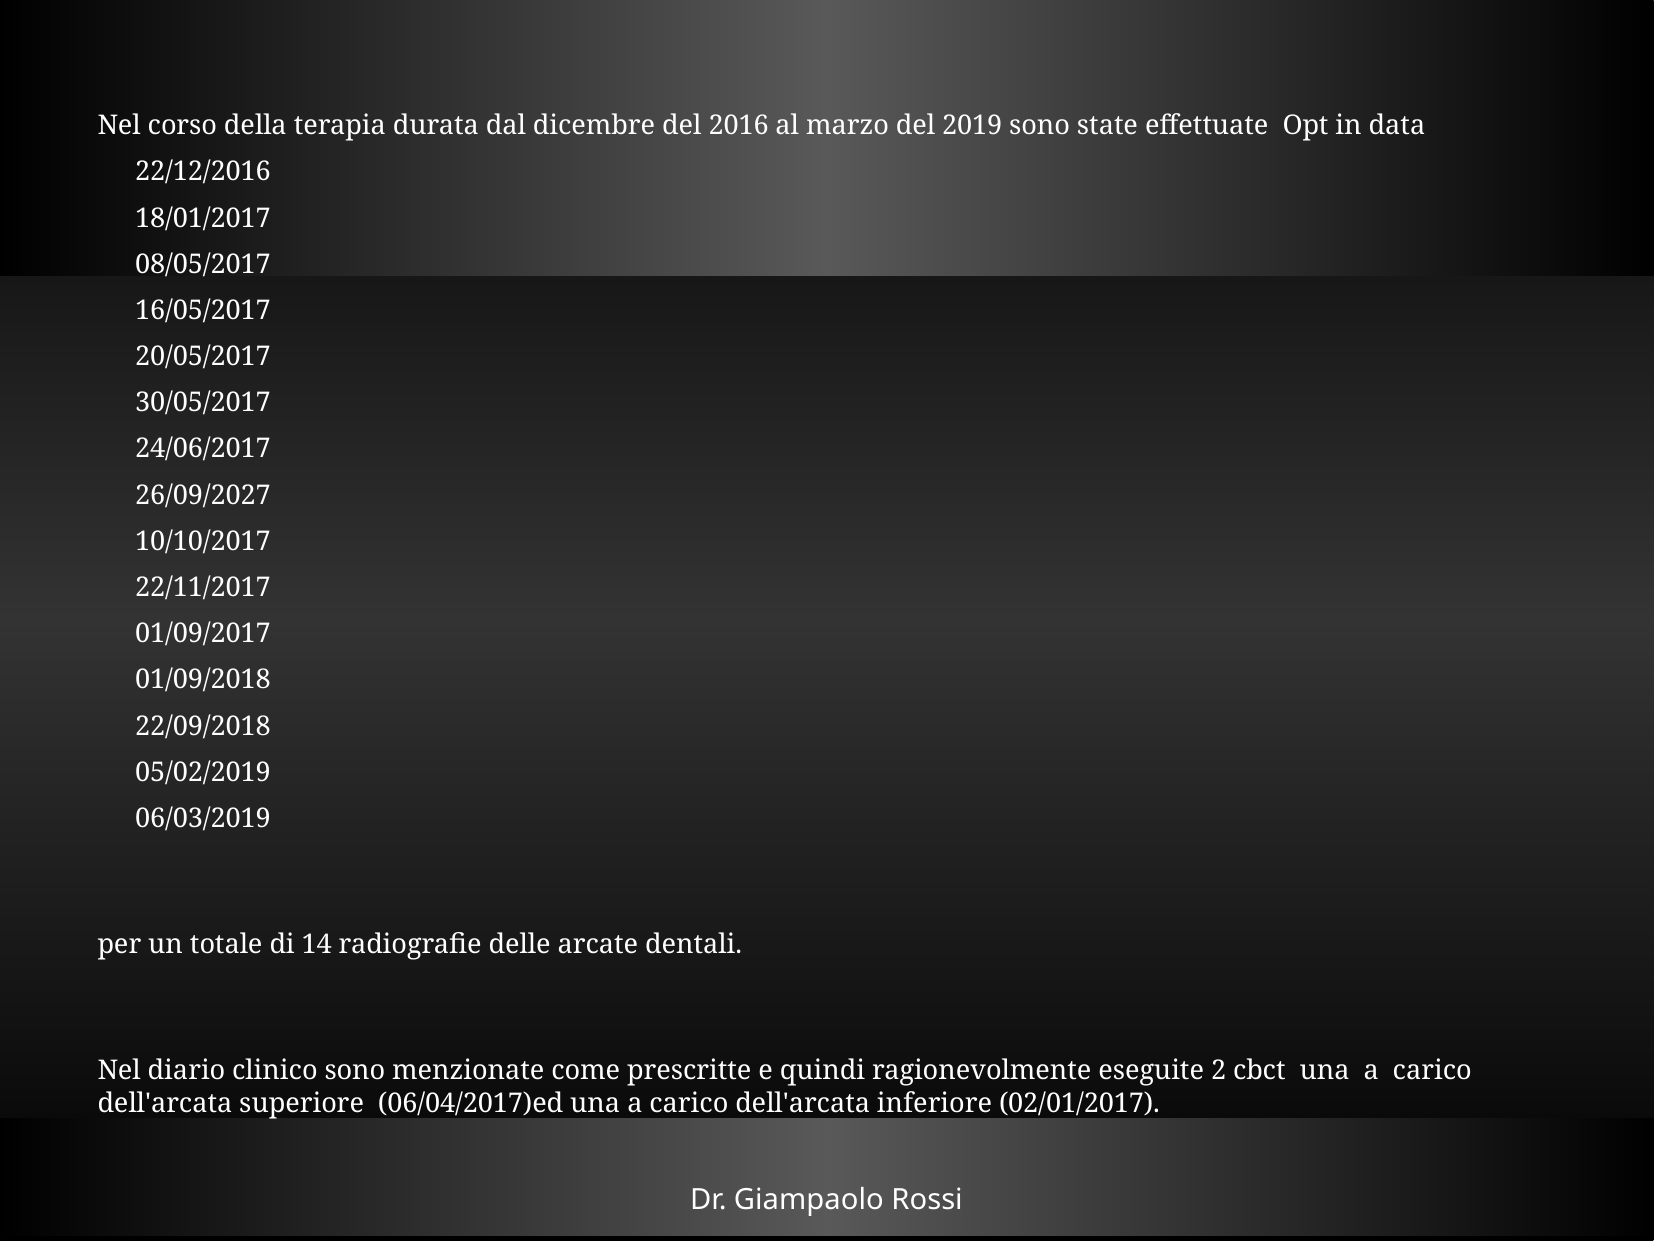

#
Nel corso della terapia durata dal dicembre del 2016 al marzo del 2019 sono state effettuate Opt in data
22/12/2016
18/01/2017
08/05/2017
16/05/2017
20/05/2017
30/05/2017
24/06/2017
26/09/2027
10/10/2017
22/11/2017
01/09/2017
01/09/2018
22/09/2018
05/02/2019
06/03/2019
per un totale di 14 radiografie delle arcate dentali.
Nel diario clinico sono menzionate come prescritte e quindi ragionevolmente eseguite 2 cbct una a carico dell'arcata superiore (06/04/2017)ed una a carico dell'arcata inferiore (02/01/2017).